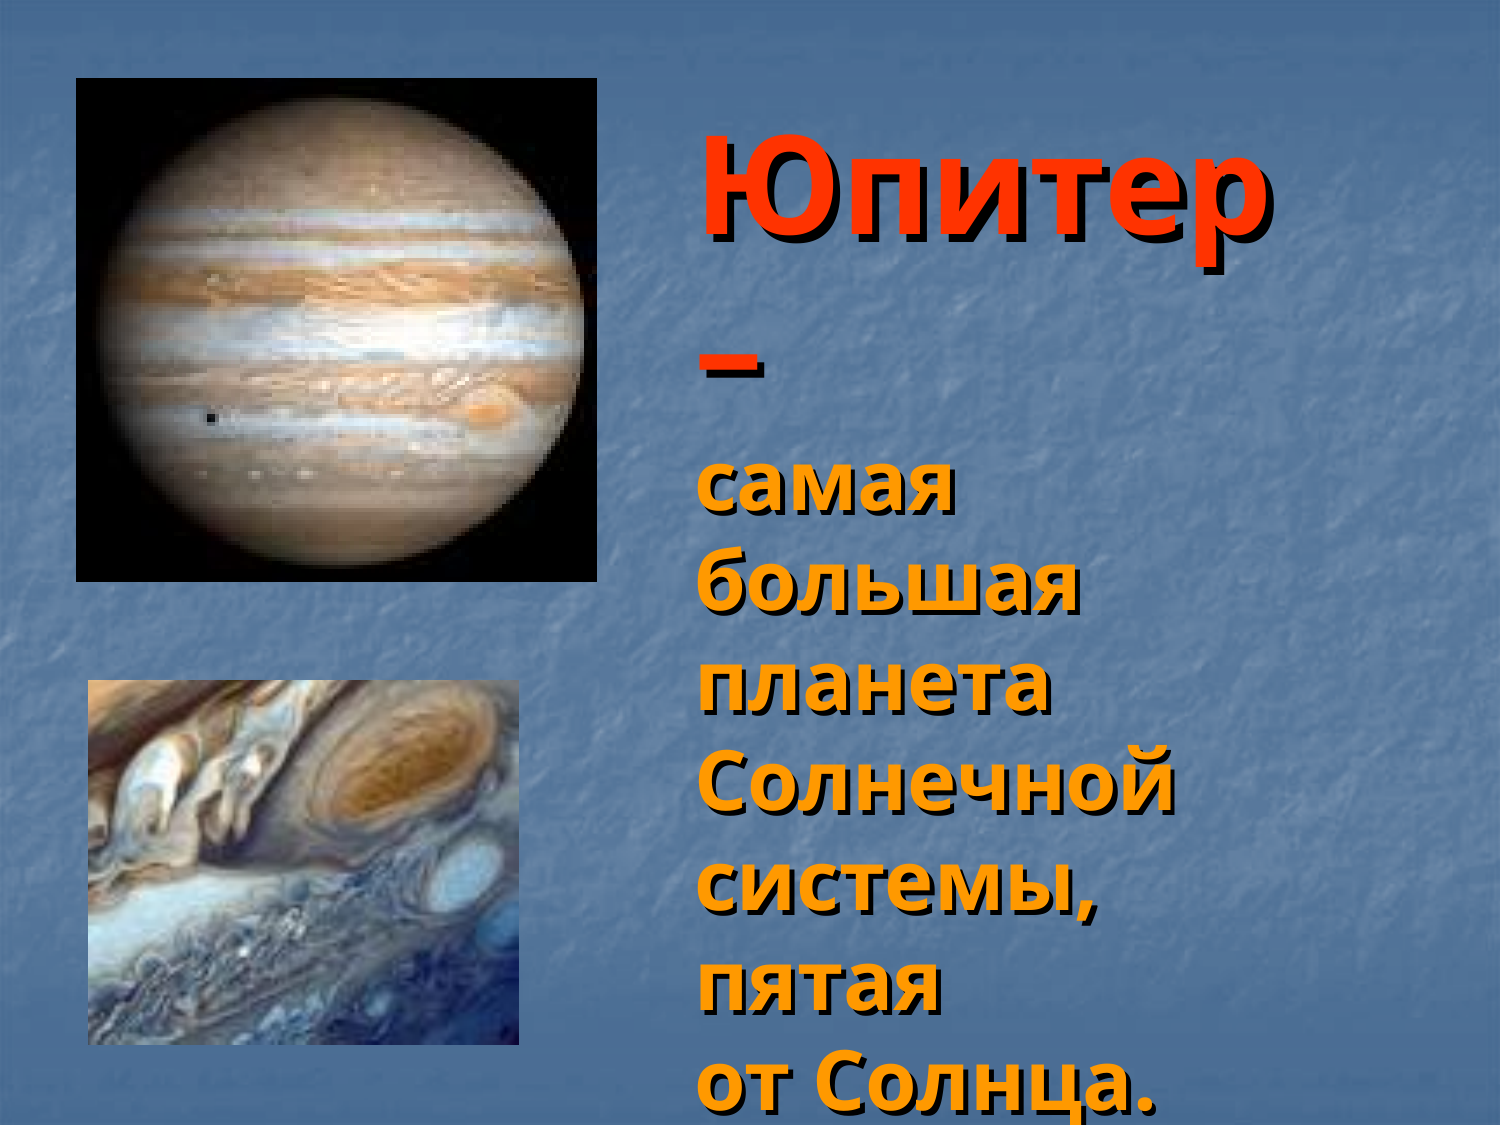

Юпитер –
самая большая
планета Солнечной системы, пятая
от Солнца.